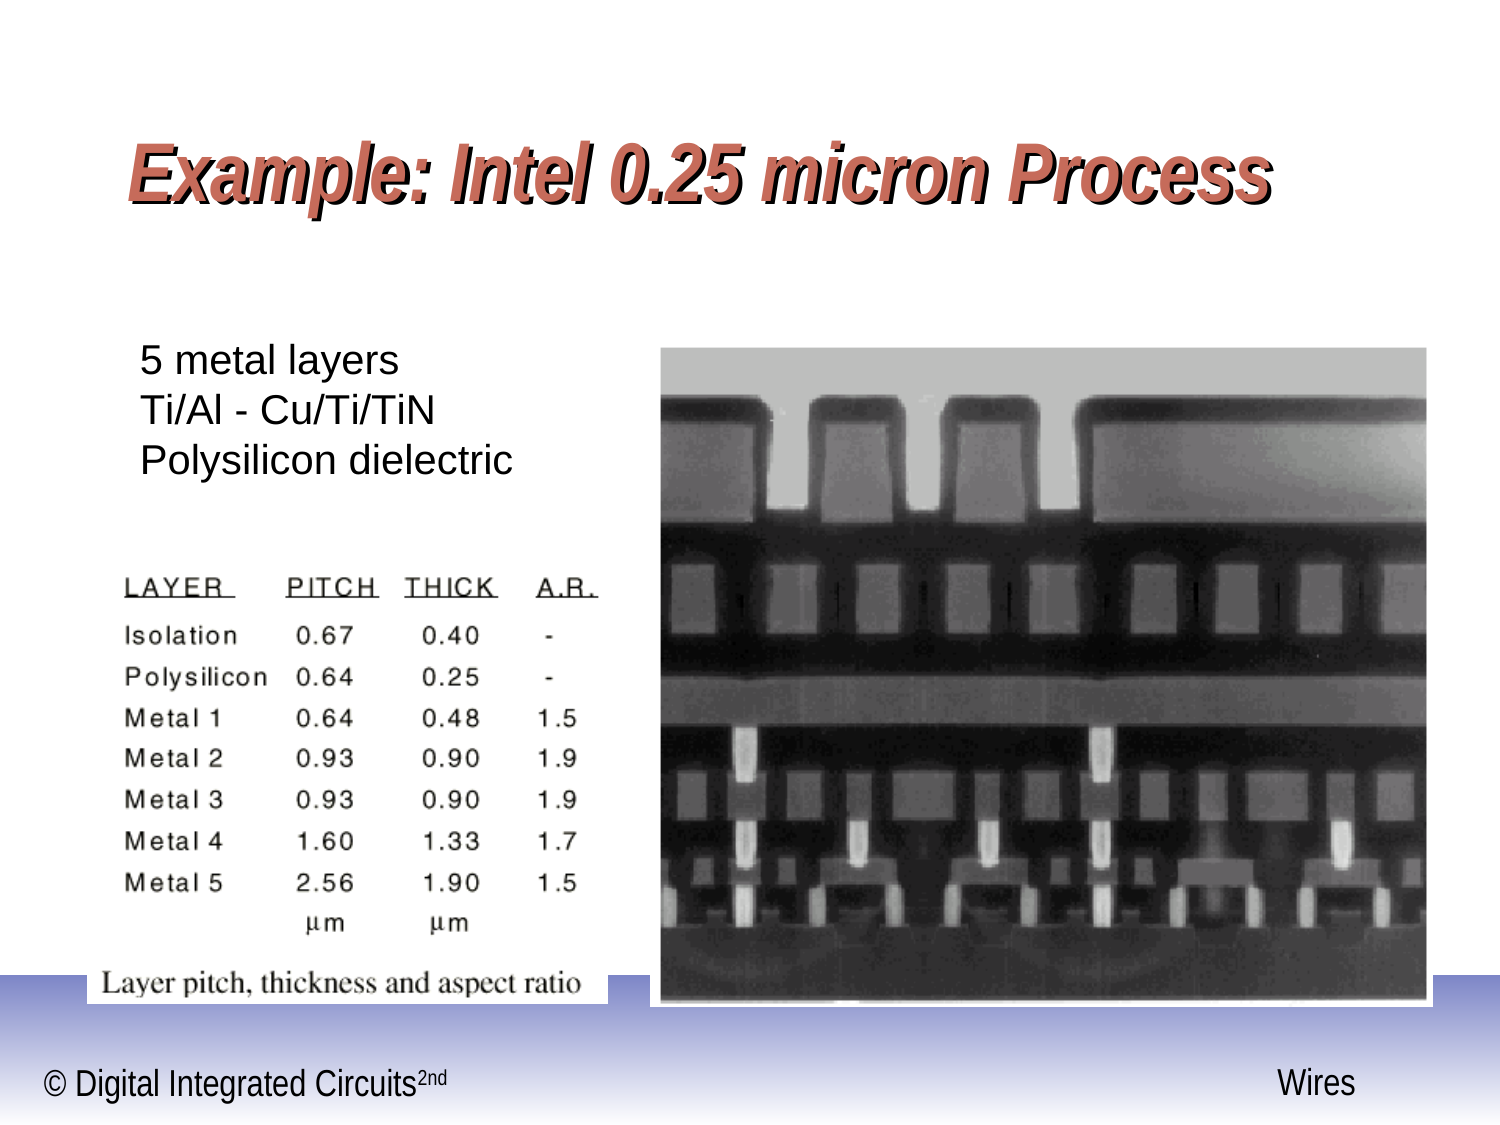

# Example: Intel 0.25 micron Process
5 metal layers
Ti/Al - Cu/Ti/TiN
Polysilicon dielectric
23